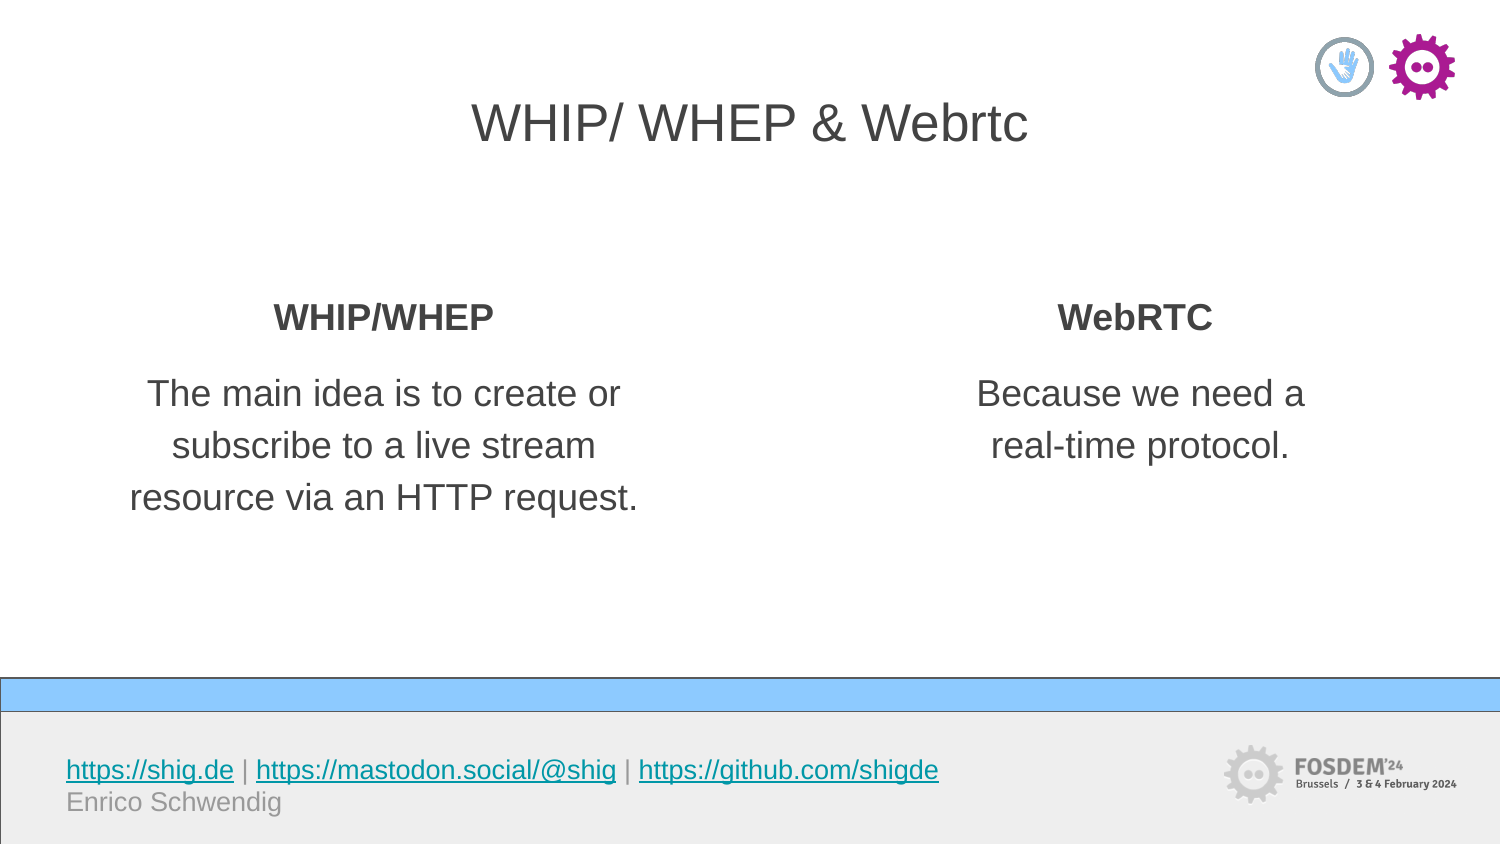

# WHIP/ WHEP & Webrtc
WHIP/WHEP
The main idea is to create or subscribe to a live stream resource via an HTTP request.
WebRTC
Because we need a real-time protocol.